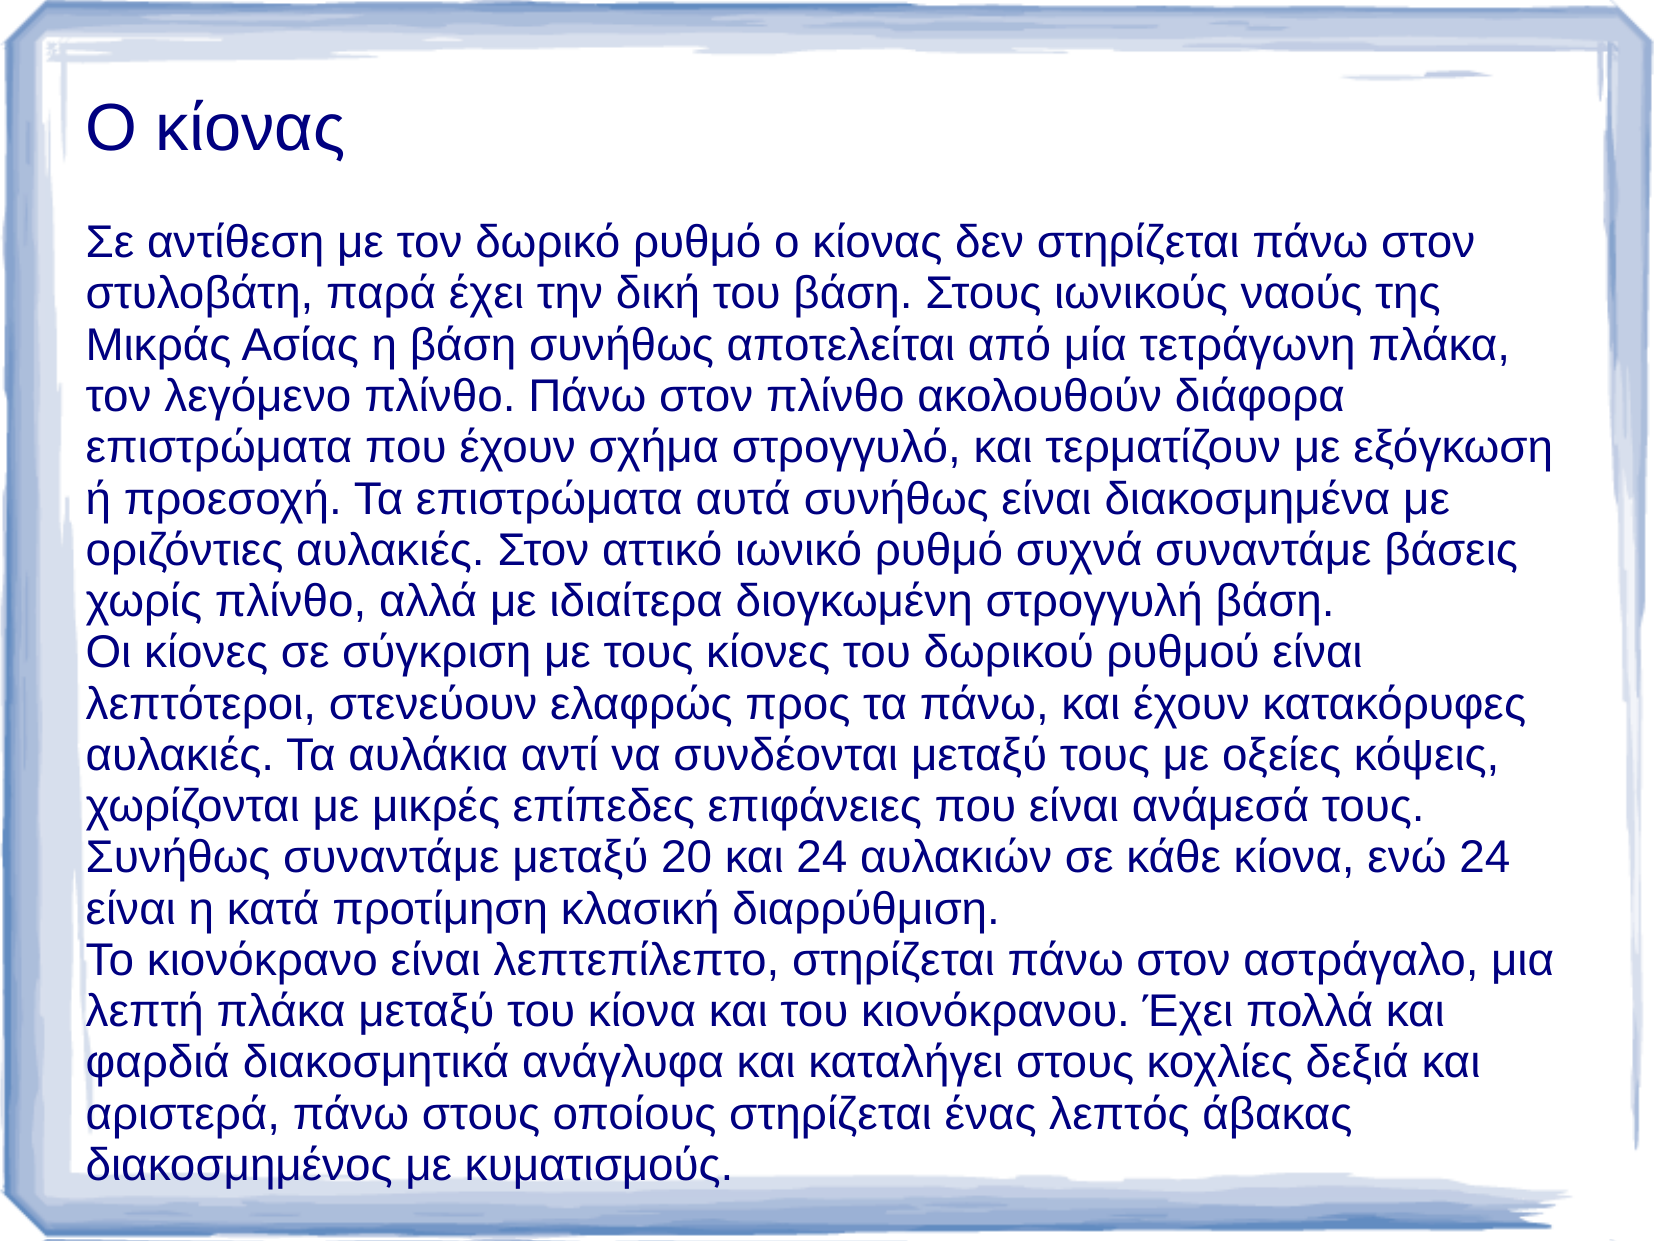

#
Ο κίονας
Σε αντίθεση με τον δωρικό ρυθμό ο κίονας δεν στηρίζεται πάνω στον στυλοβάτη, παρά έχει την δική του βάση. Στους ιωνικούς ναούς της Μικράς Ασίας η βάση συνήθως αποτελείται από μία τετράγωνη πλάκα, τον λεγόμενο πλίνθο. Πάνω στον πλίνθο ακολουθούν διάφορα επιστρώματα που έχουν σχήμα στρογγυλό, και τερματίζουν με εξόγκωση ή προεσοχή. Τα επιστρώματα αυτά συνήθως είναι διακοσμημένα με οριζόντιες αυλακιές. Στον αττικό ιωνικό ρυθμό συχνά συναντάμε βάσεις χωρίς πλίνθο, αλλά με ιδιαίτερα διογκωμένη στρογγυλή βάση.
Οι κίονες σε σύγκριση με τους κίονες του δωρικού ρυθμού είναι λεπτότεροι, στενεύουν ελαφρώς προς τα πάνω, και έχουν κατακόρυφες αυλακιές. Τα αυλάκια αντί να συνδέονται μεταξύ τους με οξείες κόψεις, χωρίζονται με μικρές επίπεδες επιφάνειες που είναι ανάμεσά τους. Συνήθως συναντάμε μεταξύ 20 και 24 αυλακιών σε κάθε κίονα, ενώ 24 είναι η κατά προτίμηση κλασική διαρρύθμιση.
Το κιονόκρανο είναι λεπτεπίλεπτο, στηρίζεται πάνω στον αστράγαλο, μια λεπτή πλάκα μεταξύ του κίονα και του κιονόκρανου. Έχει πολλά και φαρδιά διακοσμητικά ανάγλυφα και καταλήγει στους κοχλίες δεξιά και αριστερά, πάνω στους οποίους στηρίζεται ένας λεπτός άβακας διακοσμημένος με κυματισμούς.